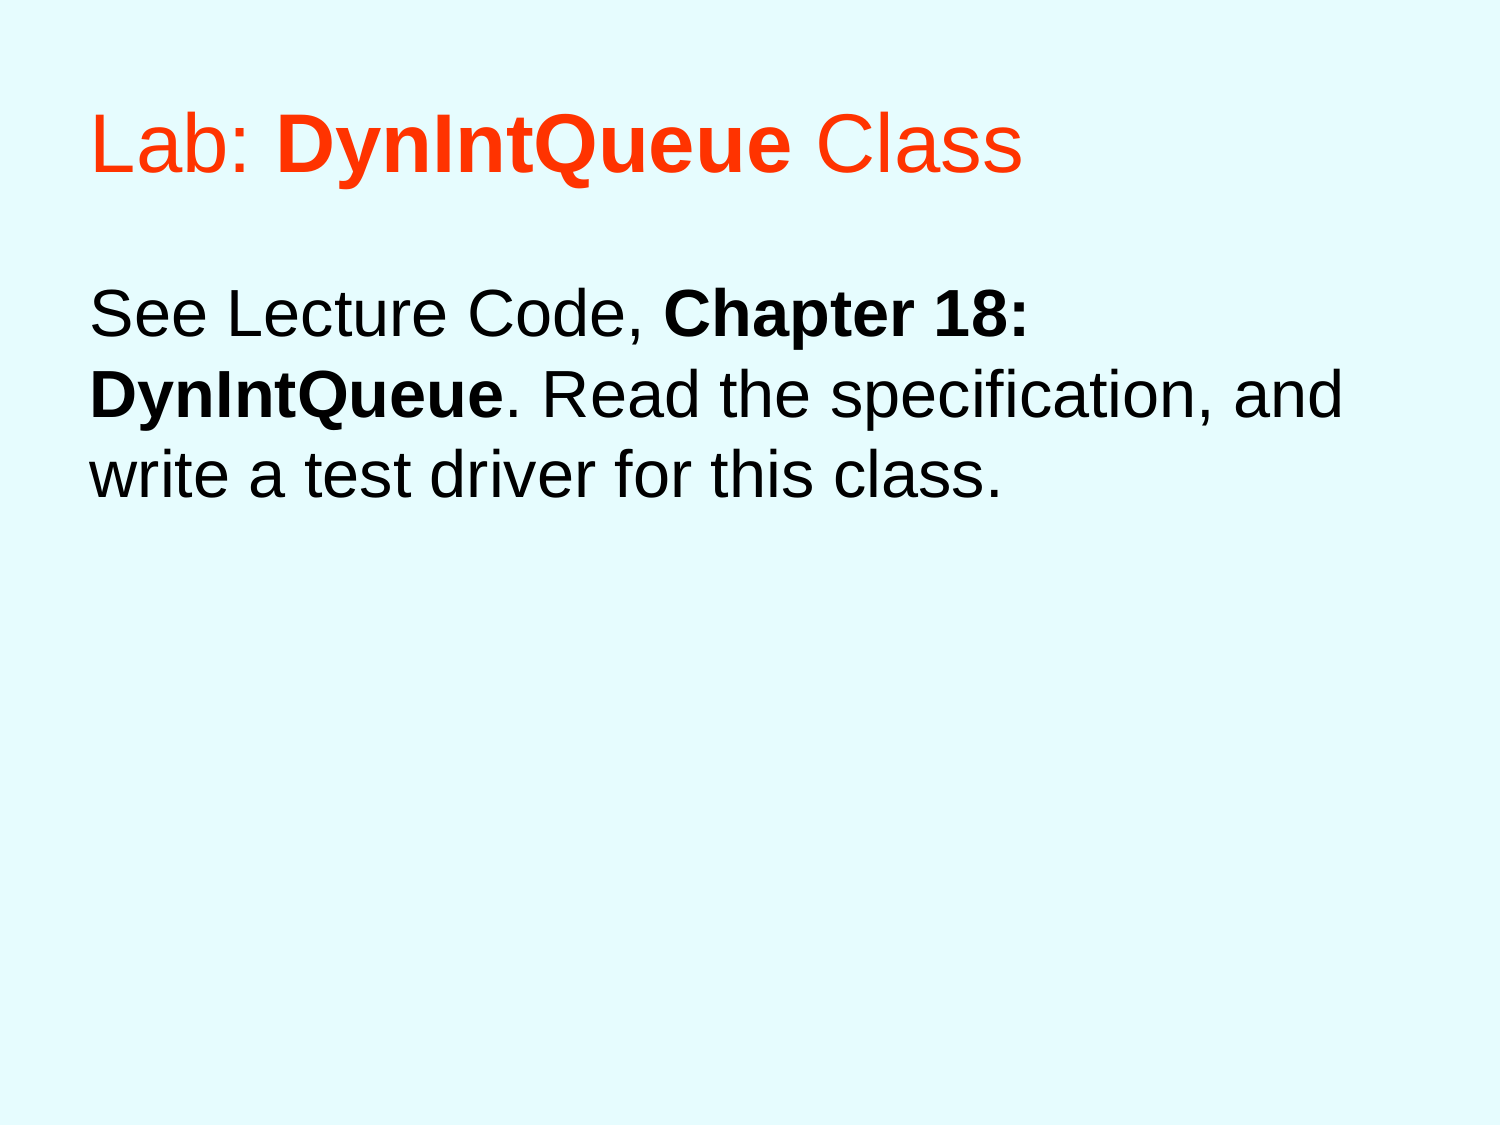

# Lab: DynIntQueue Class
See Lecture Code, Chapter 18: DynIntQueue. Read the specification, and write a test driver for this class.